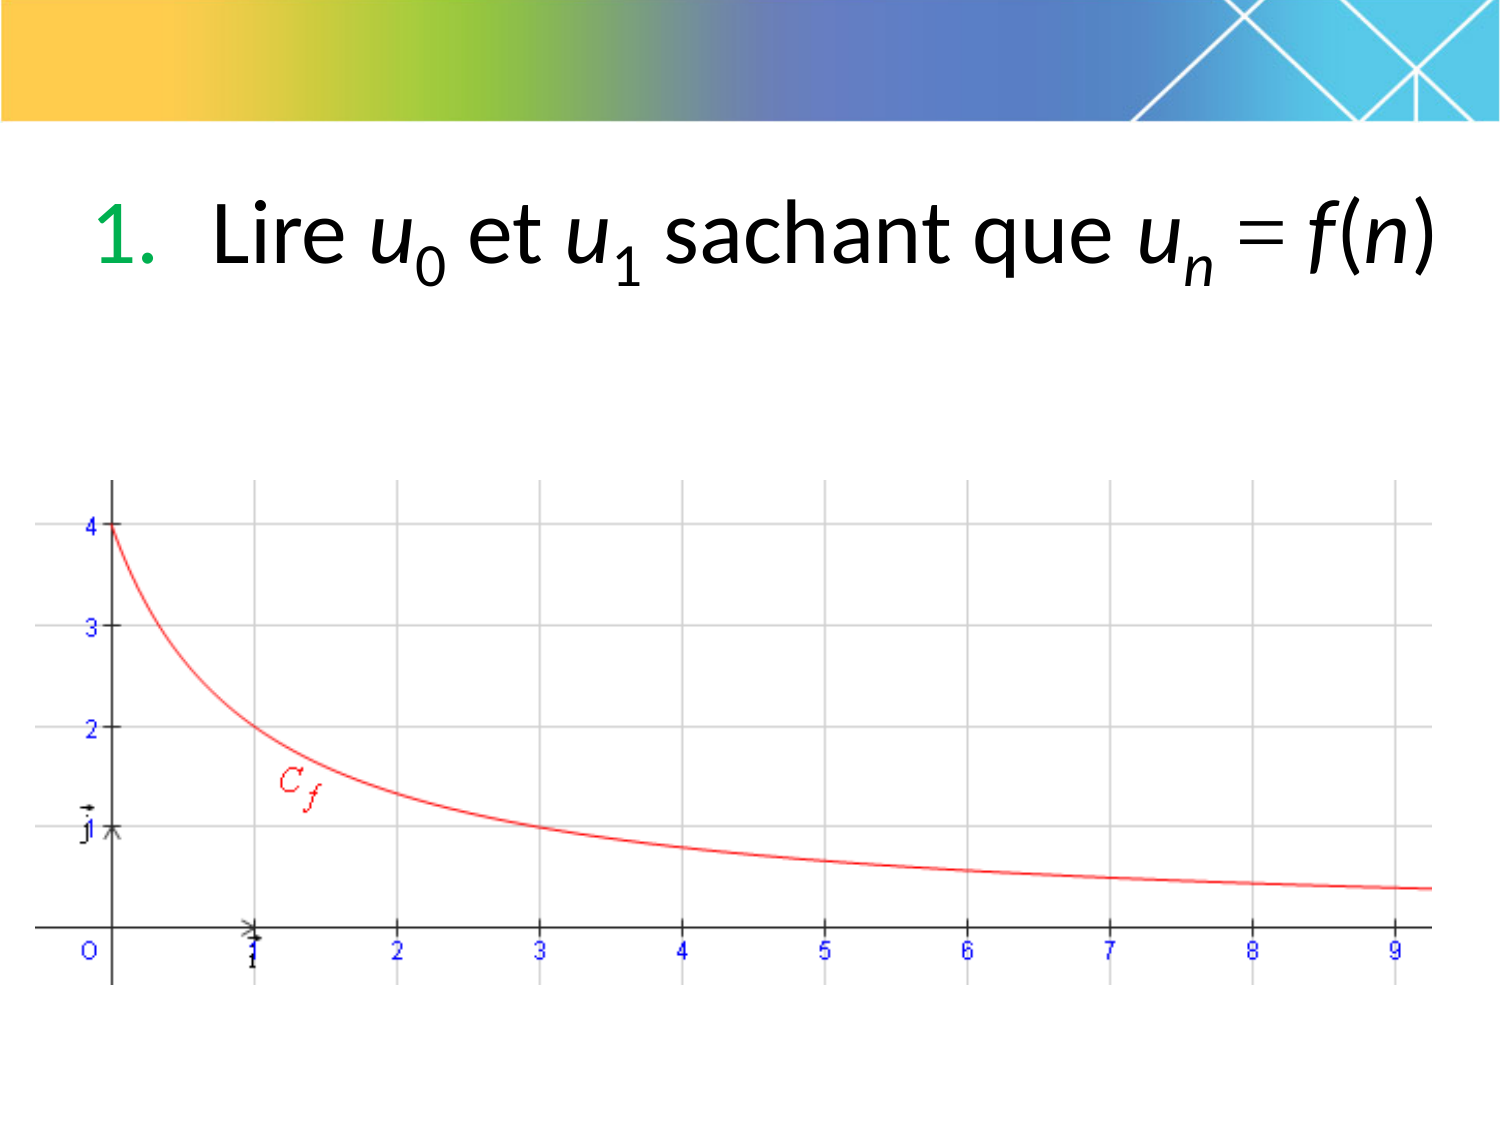

# Lire u0 et u1 sachant que un = f(n)